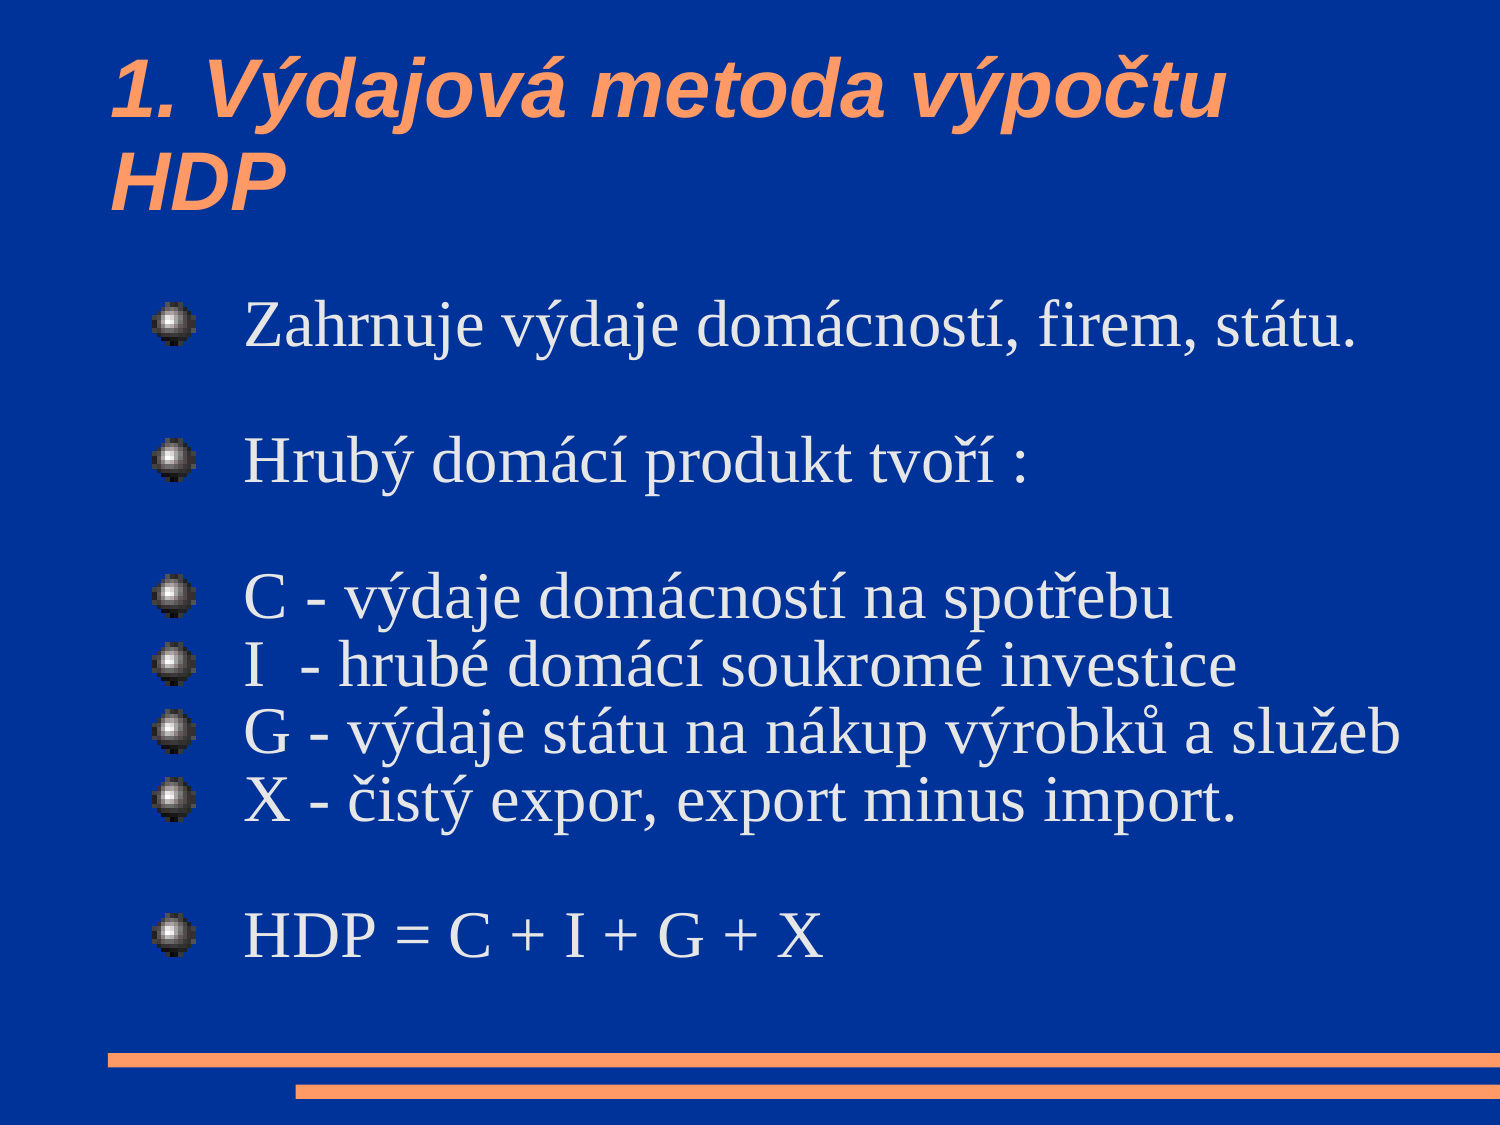

# 1. Výdajová metoda výpočtu HDP
Zahrnuje výdaje domácností, firem, státu.
Hrubý domácí produkt tvoří :
C - výdaje domácností na spotřebu
I - hrubé domácí soukromé investice
G - výdaje státu na nákup výrobků a služeb
X - čistý expor, export minus import.
HDP = C + I + G + X